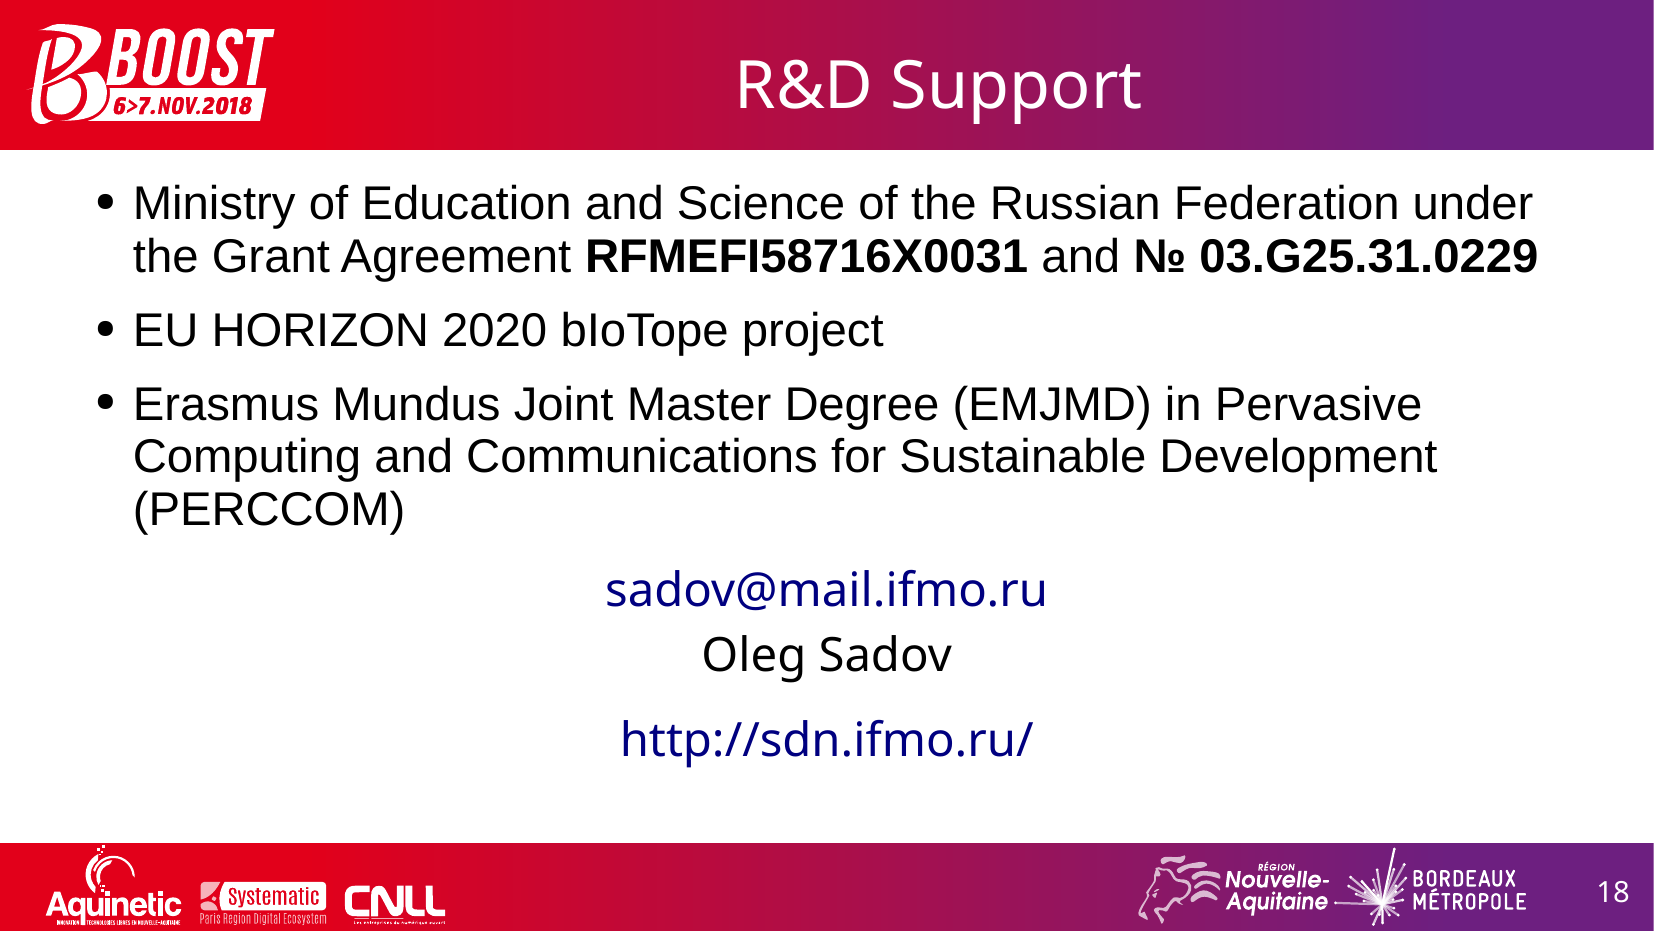

# R&D Support
Ministry of Education and Science of the Russian Federation under the Grant Agreement RFMEFI58716X0031 and № 03.G25.31.0229
EU HORIZON 2020 bIoTope project
Erasmus Mundus Joint Master Degree (EMJMD) in Pervasive Computing and Communications for Sustainable Development (PERCCOM)
sadov@mail.ifmo.ru
Oleg Sadov
http://sdn.ifmo.ru/
18